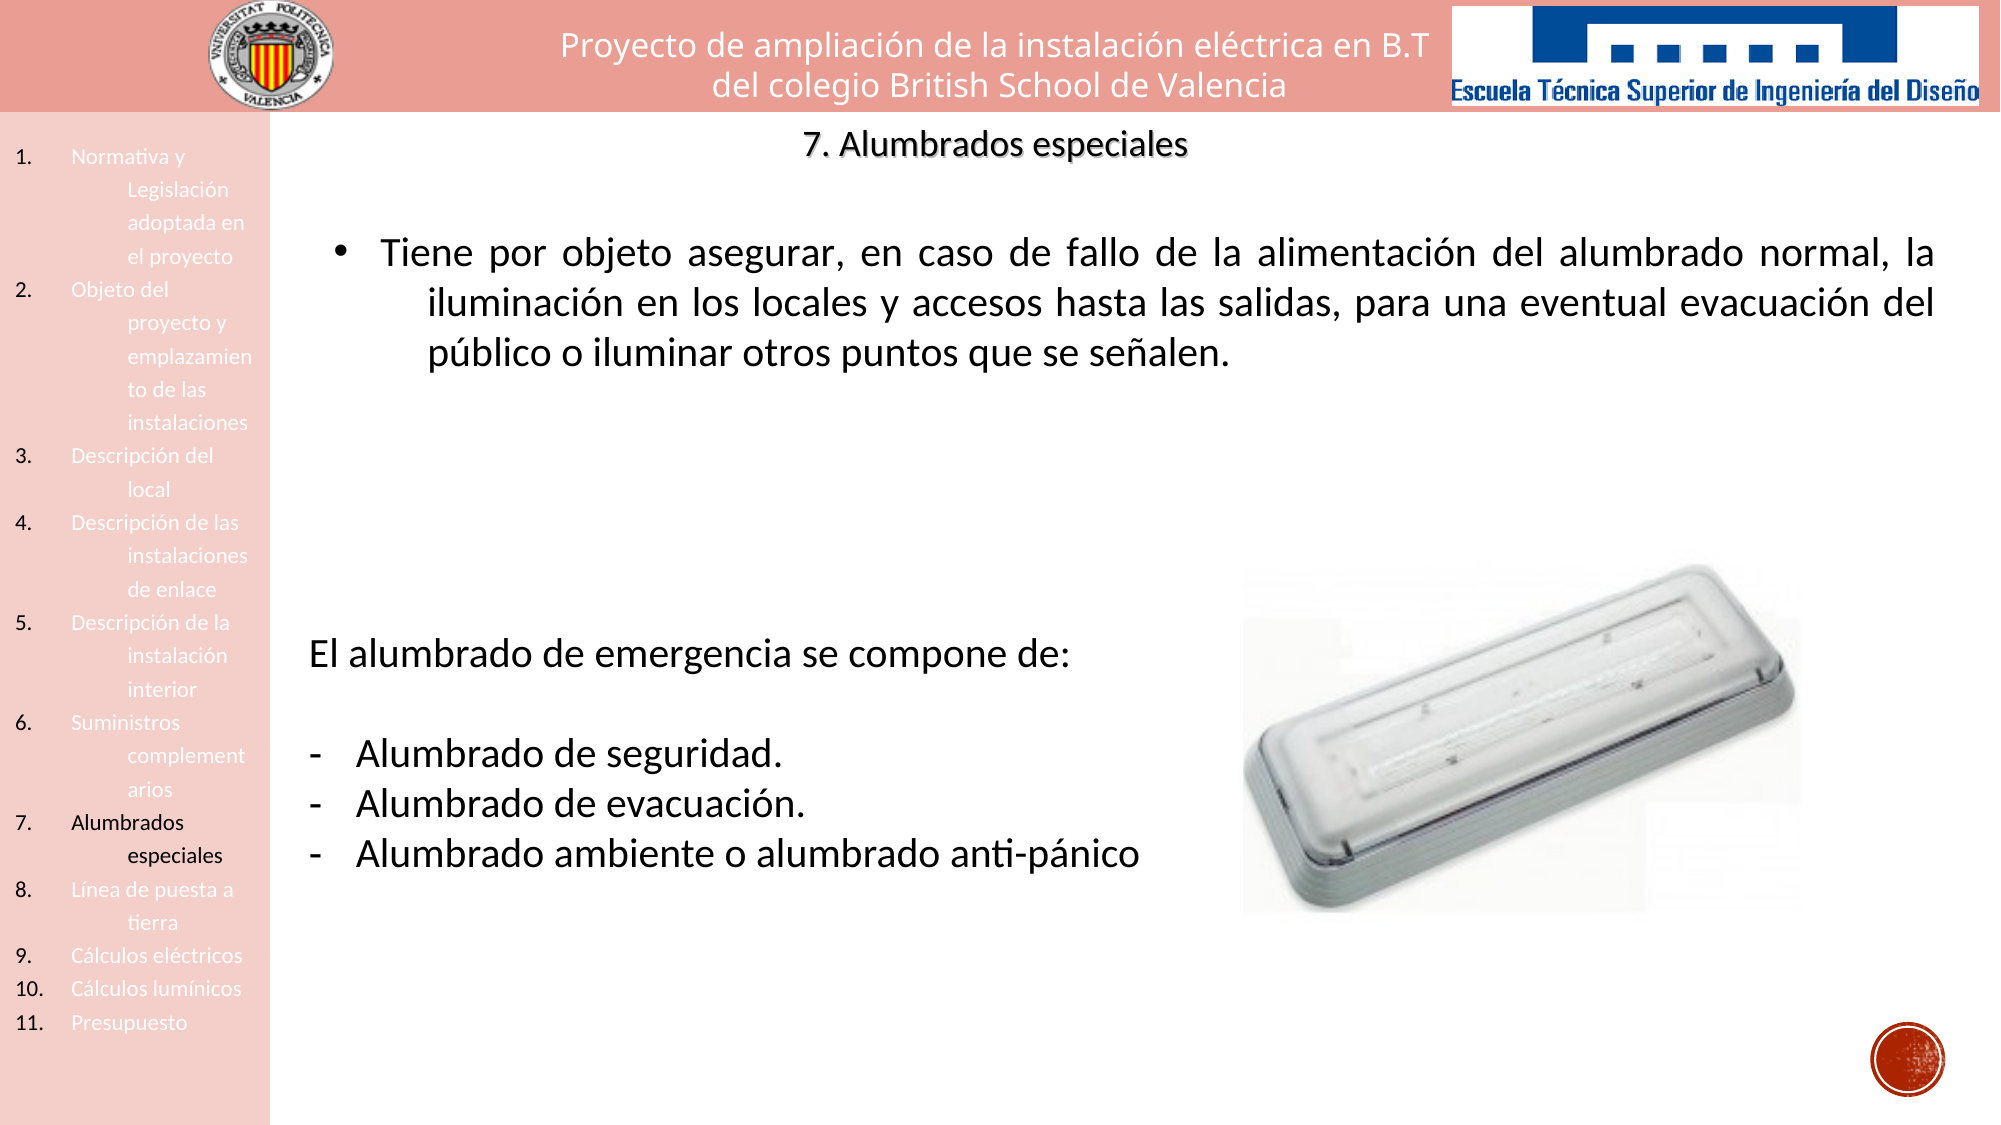

Proyecto de ampliación de la instalación eléctrica en B.T
del colegio British School de Valencia
7. Alumbrados especiales
Normativa y Legislación adoptada en el proyecto
Objeto del proyecto y emplazamiento de las instalaciones
Descripción del local
Descripción de las instalaciones de enlace
Descripción de la instalación interior
Suministros complementarios
Alumbrados especiales
Línea de puesta a tierra
Cálculos eléctricos
Cálculos lumínicos
Presupuesto
Tiene por objeto asegurar, en caso de fallo de la alimentación del alumbrado normal, la iluminación en los locales y accesos hasta las salidas, para una eventual evacuación del público o iluminar otros puntos que se señalen.
El alumbrado de emergencia se compone de:
Alumbrado de seguridad.
Alumbrado de evacuación.
Alumbrado ambiente o alumbrado anti-pánico